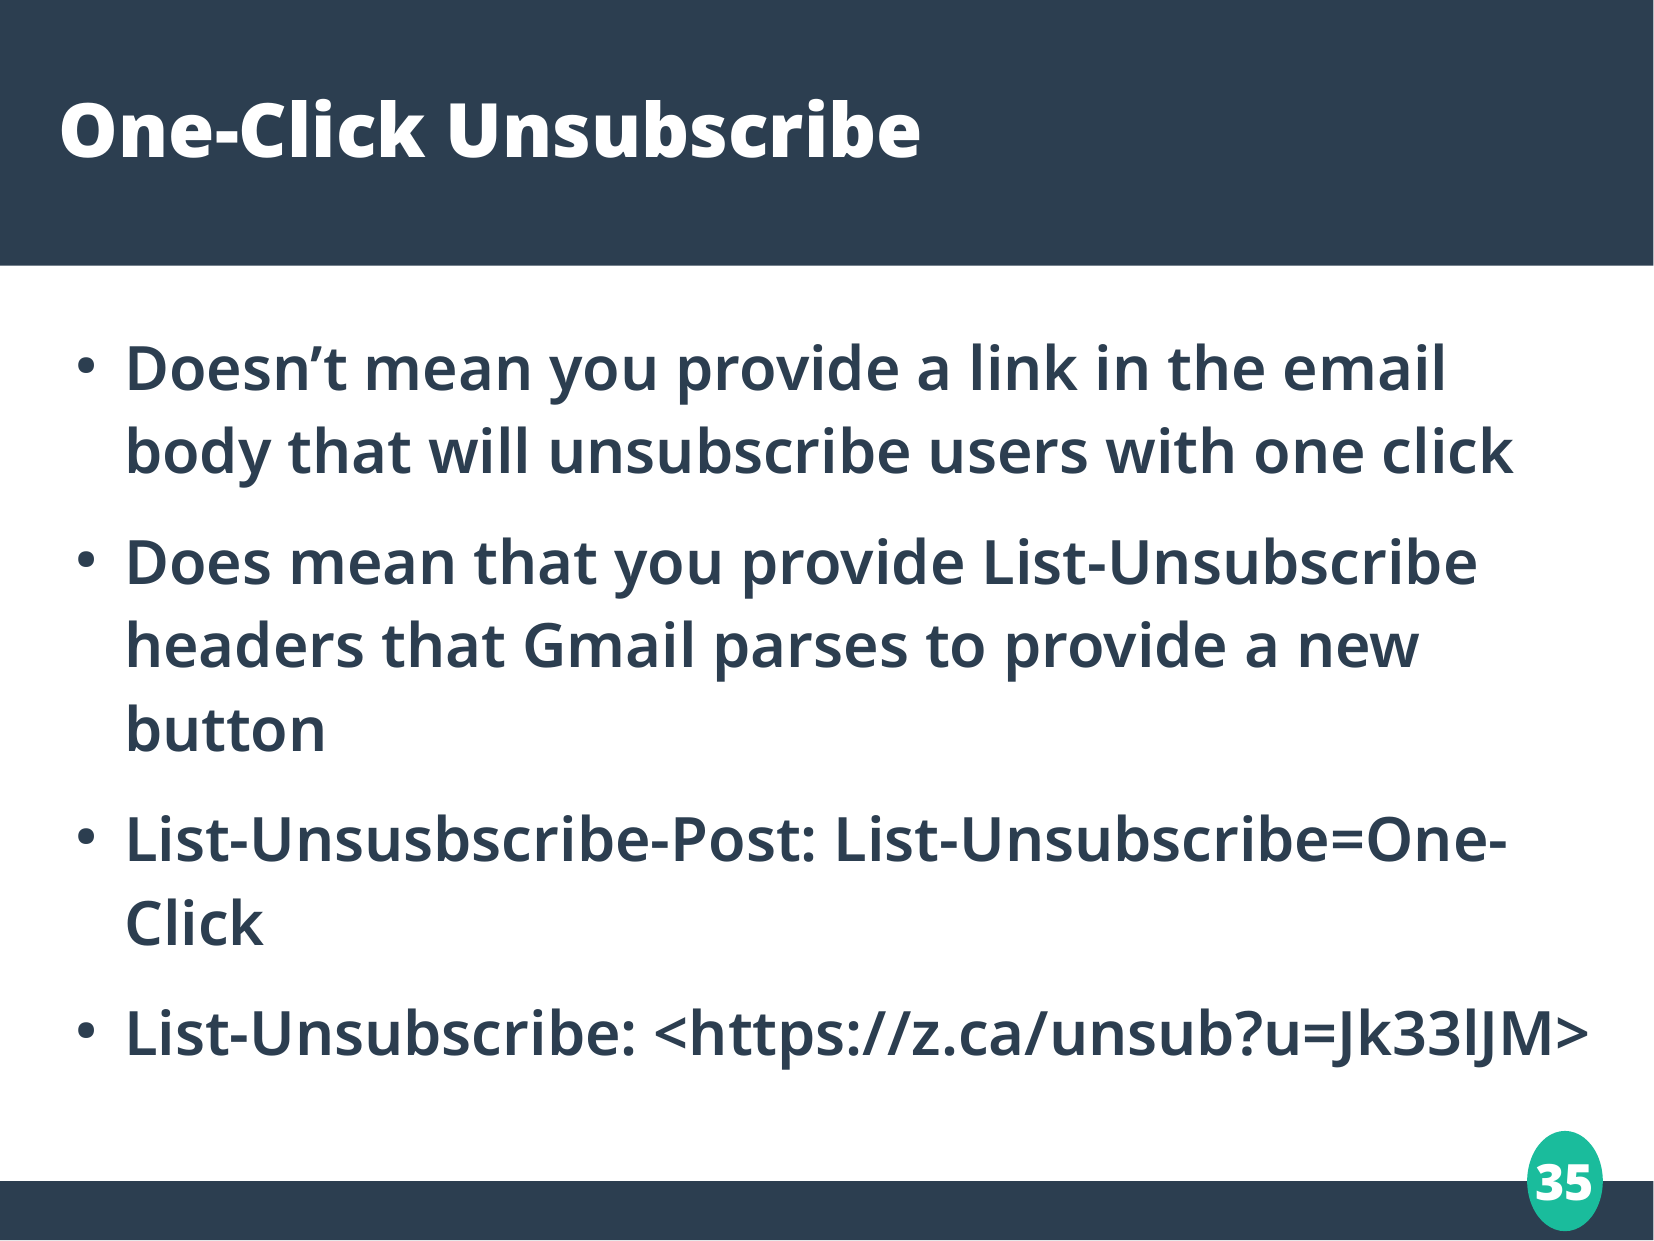

# One-Click Unsubscribe
Doesn’t mean you provide a link in the email body that will unsubscribe users with one click
Does mean that you provide List-Unsubscribe headers that Gmail parses to provide a new button
List-Unsusbscribe-Post: List-Unsubscribe=One-Click
List-Unsubscribe: <https://z.ca/unsub?u=Jk33lJM>